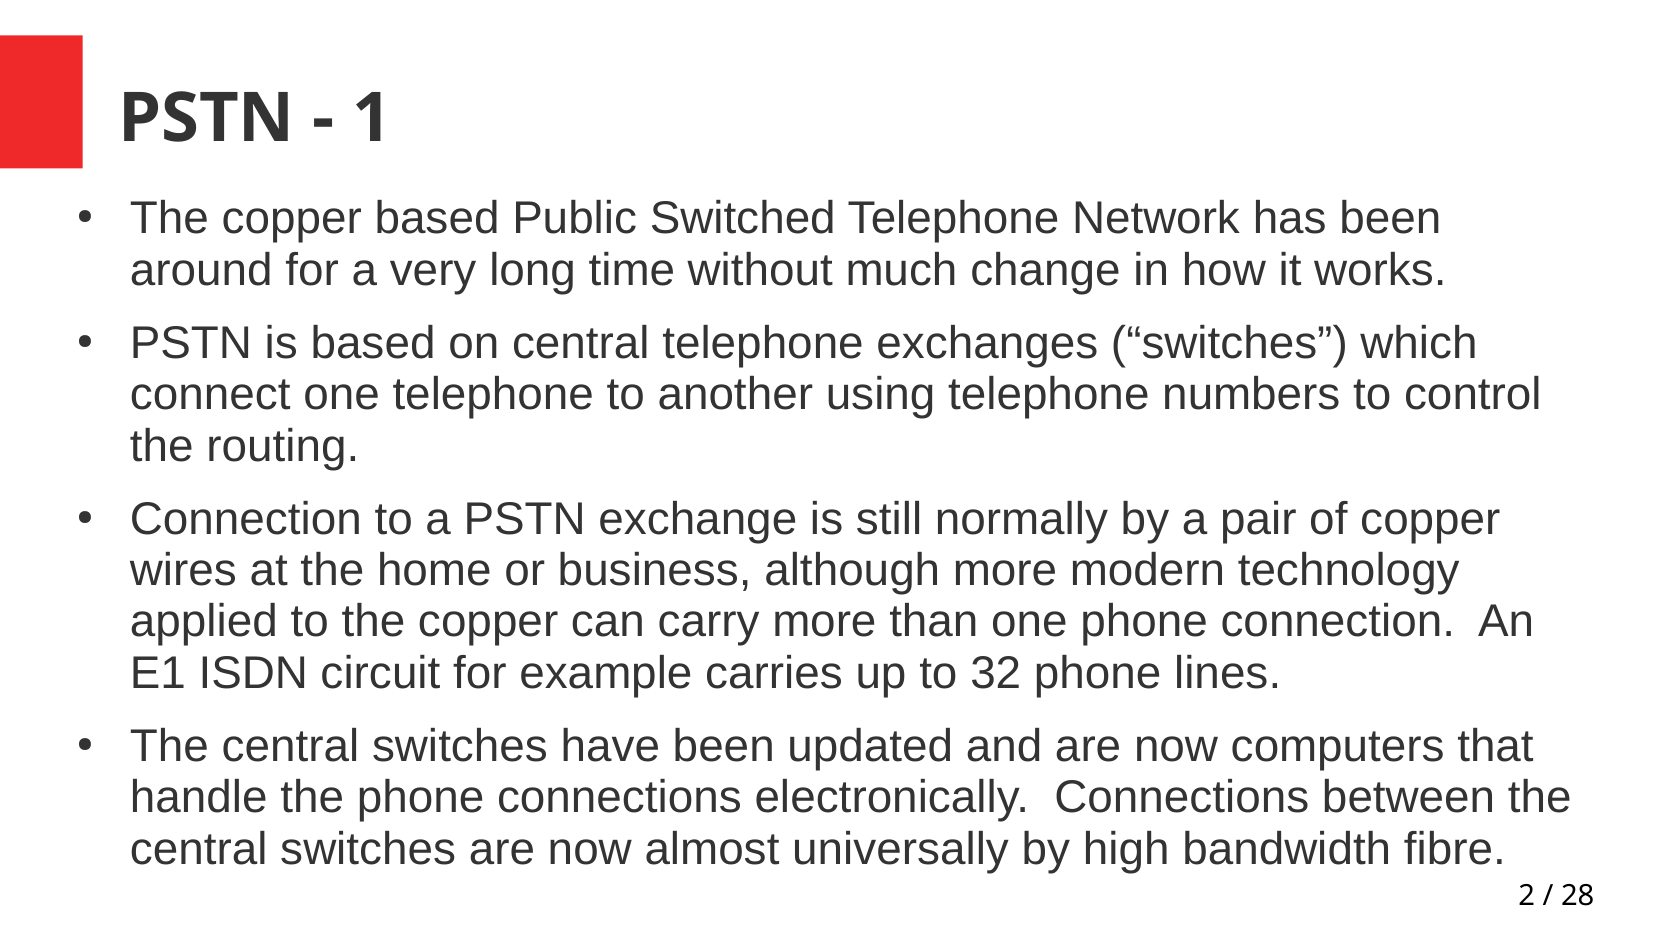

# PSTN - 1
The copper based Public Switched Telephone Network has been around for a very long time without much change in how it works.
PSTN is based on central telephone exchanges (“switches”) which connect one telephone to another using telephone numbers to control the routing.
Connection to a PSTN exchange is still normally by a pair of copper wires at the home or business, although more modern technology applied to the copper can carry more than one phone connection. An E1 ISDN circuit for example carries up to 32 phone lines.
The central switches have been updated and are now computers that handle the phone connections electronically. Connections between the central switches are now almost universally by high bandwidth fibre.
2